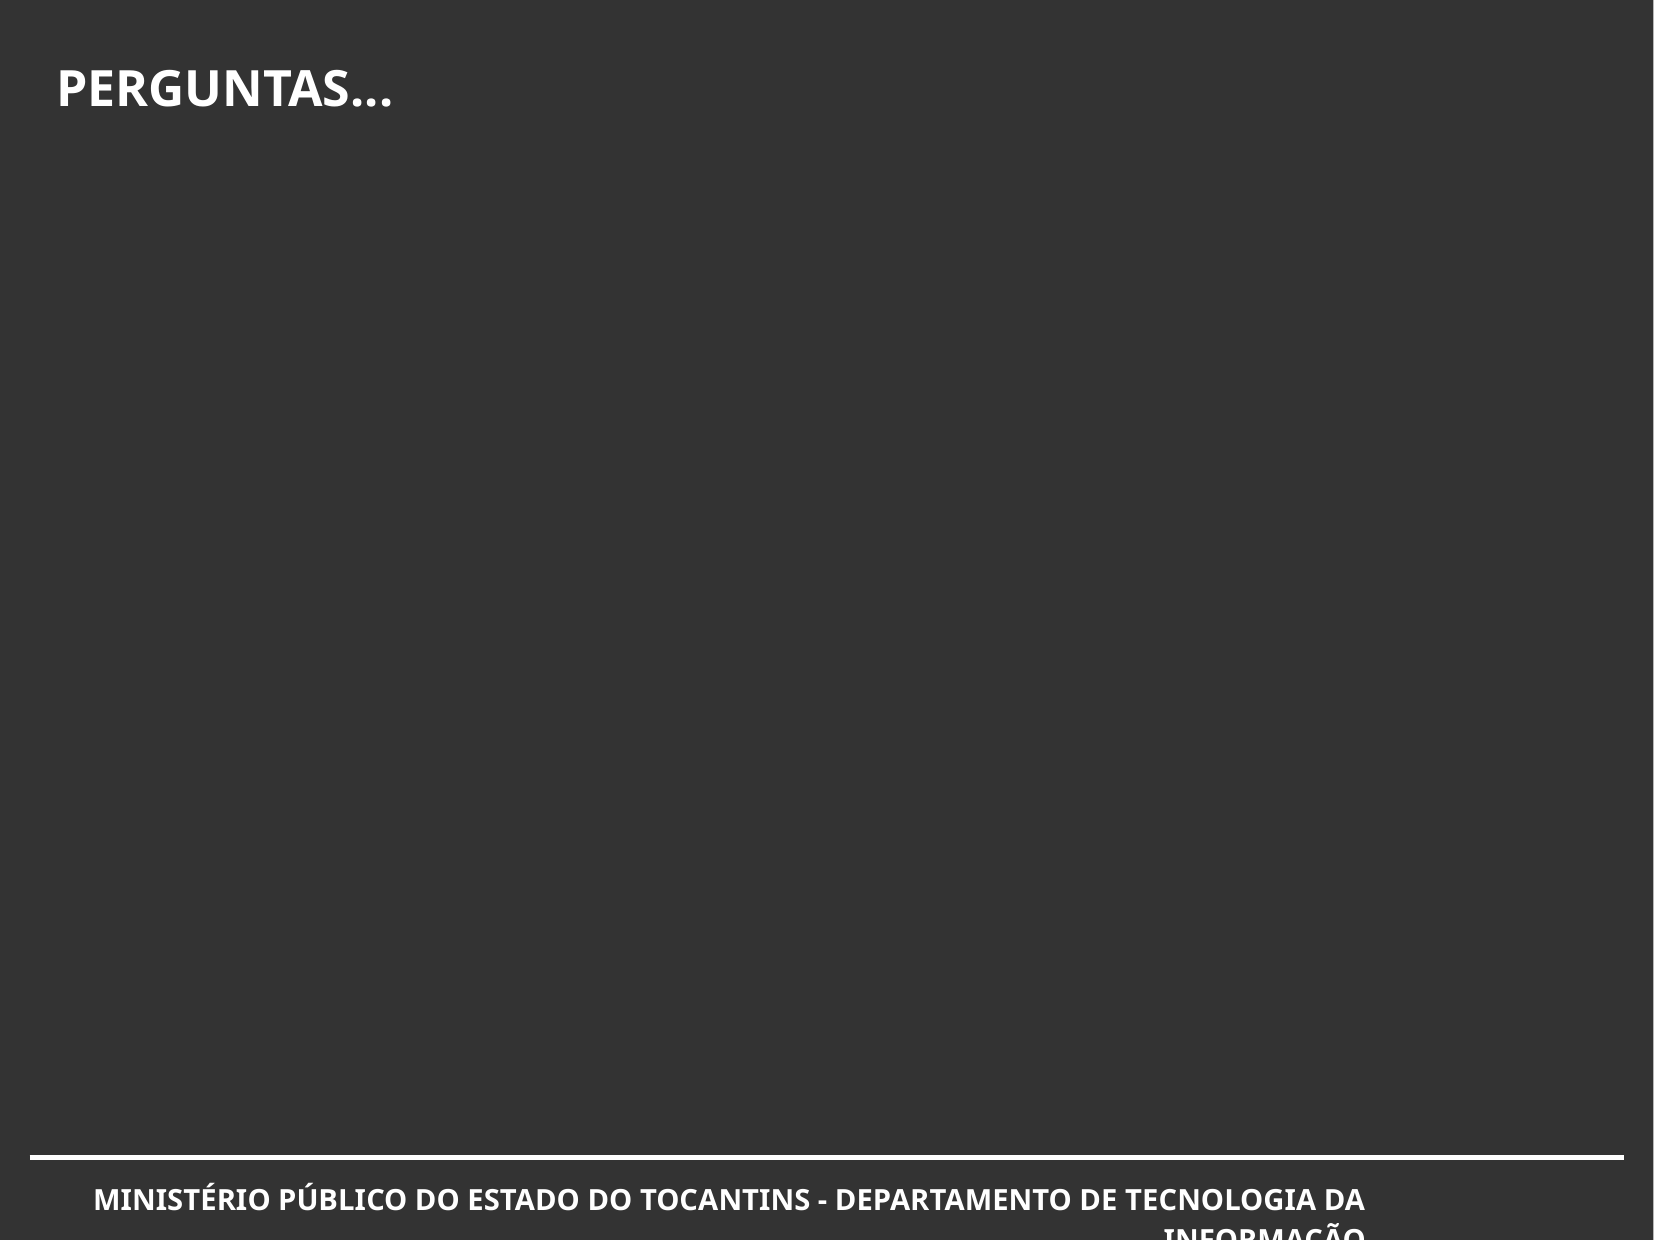

PERGUNTAS...
MINISTÉRIO PÚBLICO DO ESTADO DO TOCANTINS - DEPARTAMENTO DE TECNOLOGIA DA INFORMAÇÃO